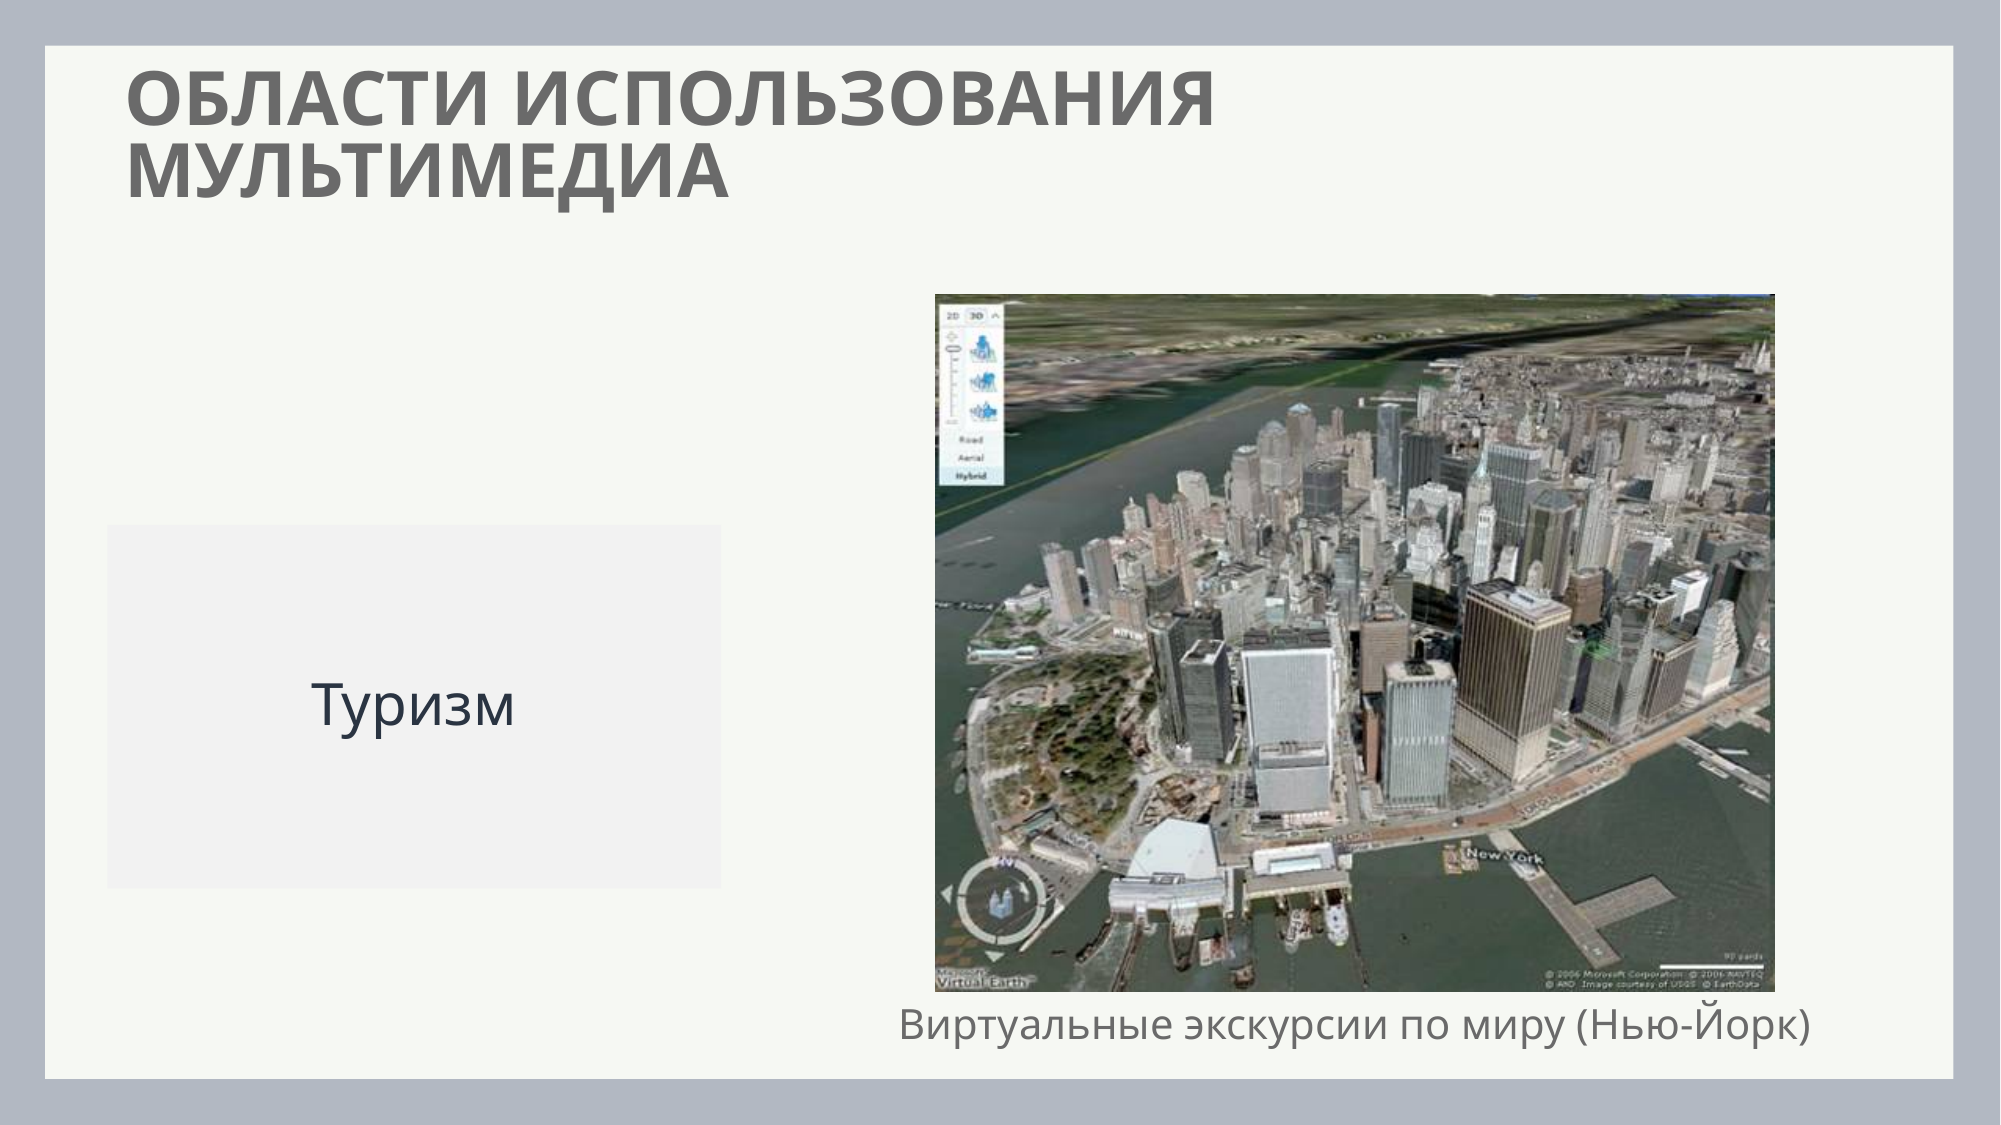

ОБЛАСТИ ИСПОЛЬЗОВАНИЯ МУЛЬТИМЕДИА
# Туризм
Виртуальные экскурсии по миру (Нью-Йорк)